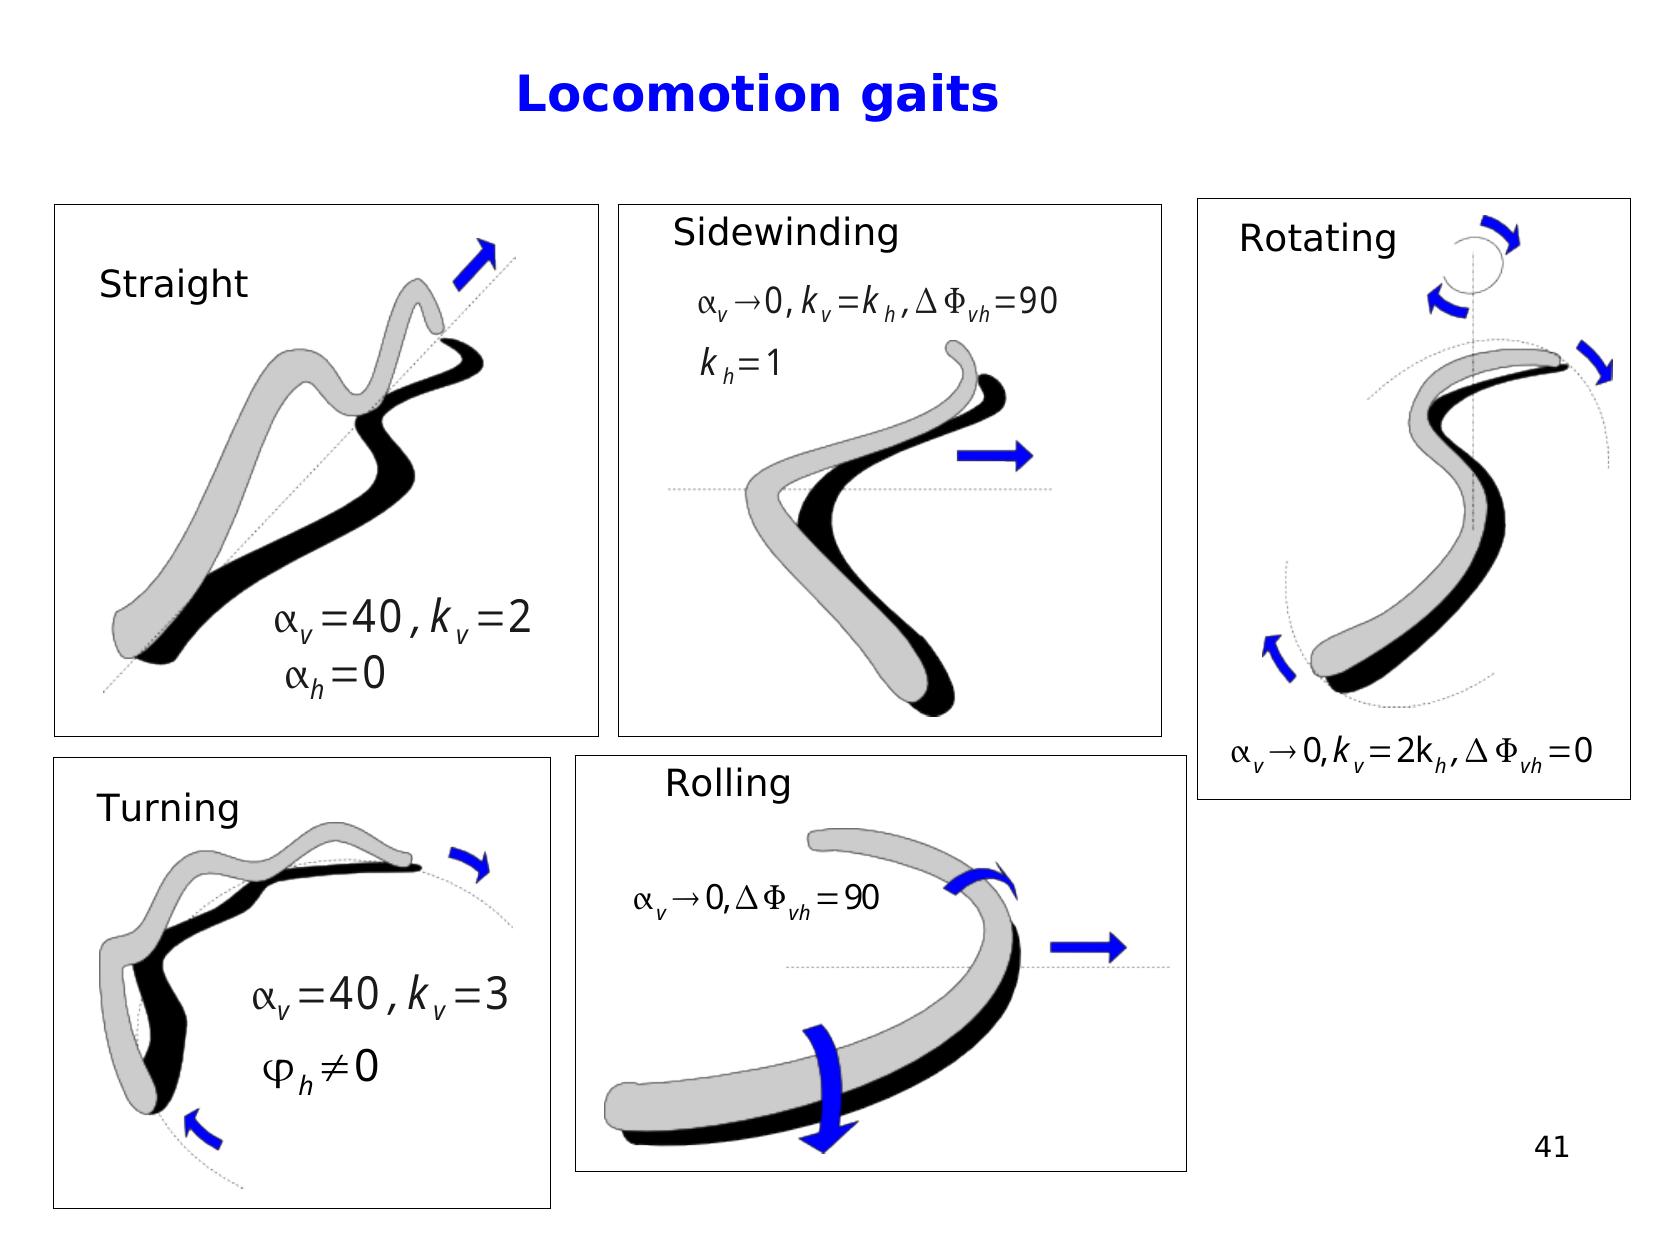

Locomotion gaits
Rotating
Sidewinding
Straight
Rolling
Turning
41